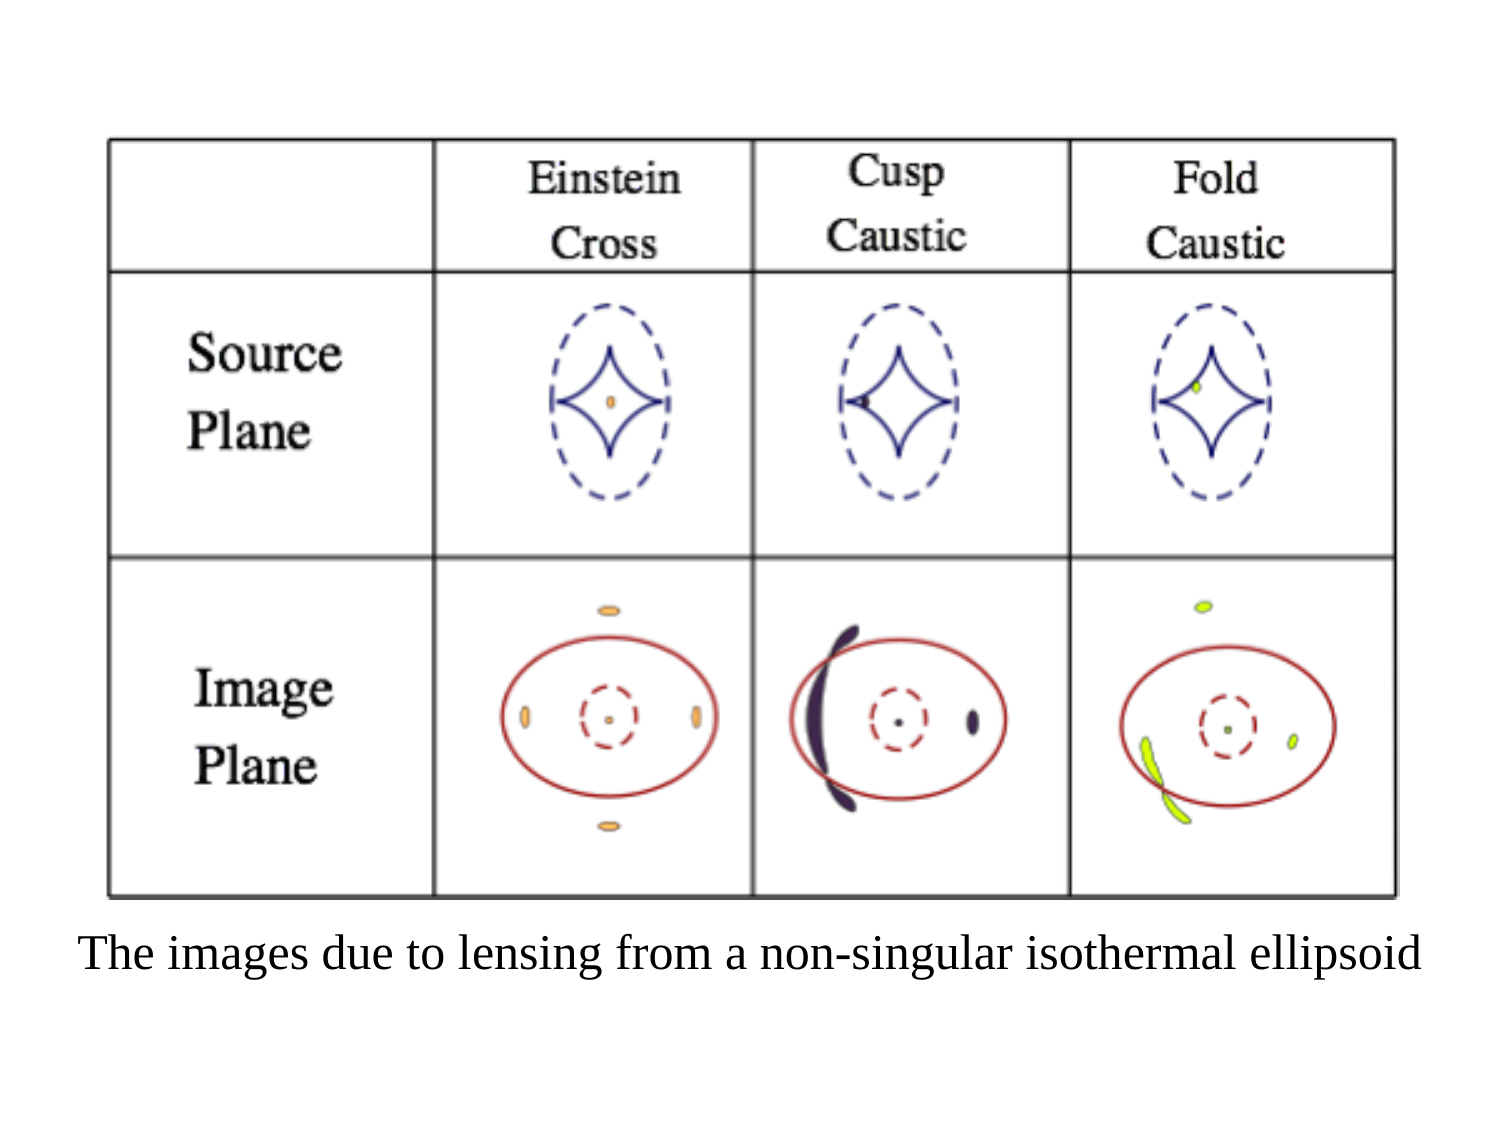

The images due to lensing from a non-singular isothermal ellipsoid